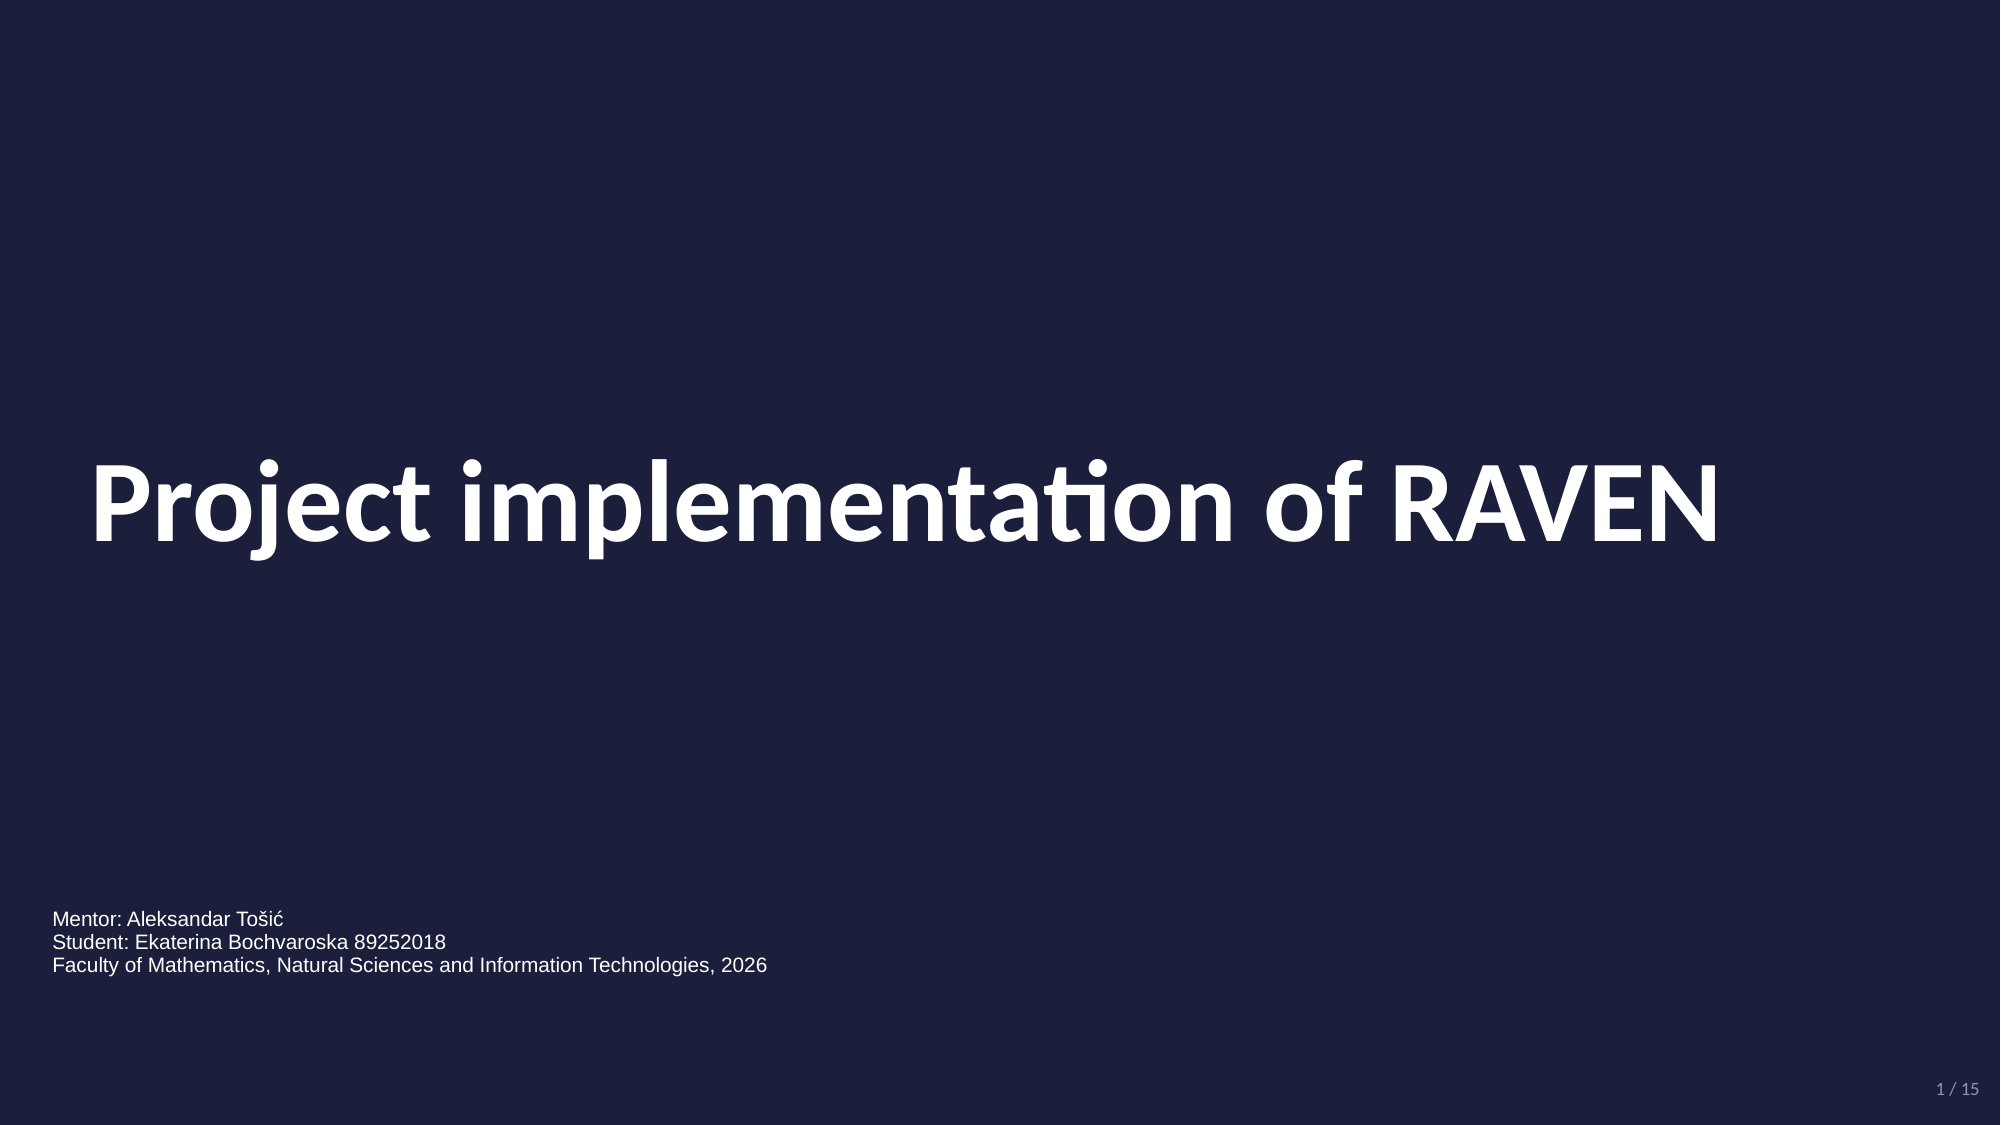

Project implementation of RAVEN
Mentor: Aleksandar Tošić
Student: Ekaterina Bochvaroska 89252018
Faculty of Mathematics, Natural Sciences and Information Technologies, 2026
1 / 15